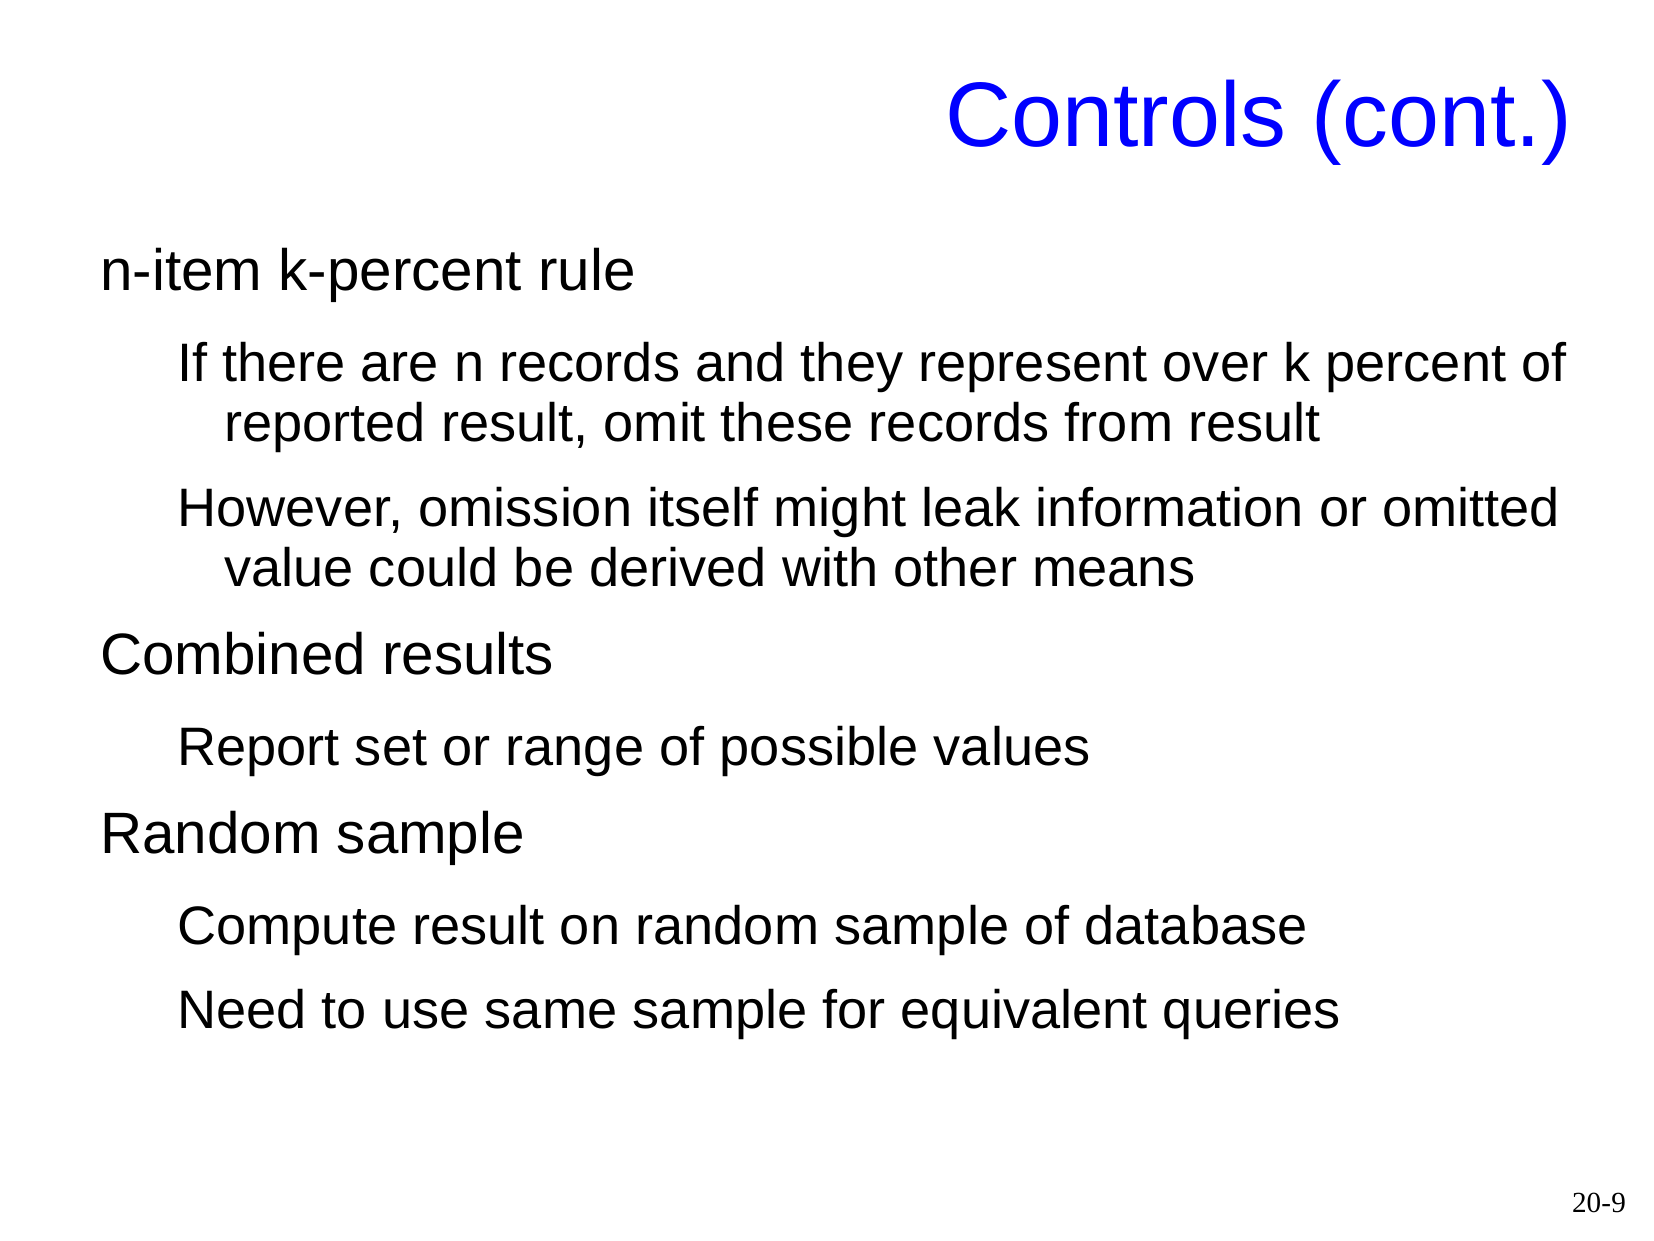

# Controls (cont.)
n-item k-percent rule
If there are n records and they represent over k percent of reported result, omit these records from result
However, omission itself might leak information or omitted value could be derived with other means
Combined results
Report set or range of possible values
Random sample
Compute result on random sample of database
Need to use same sample for equivalent queries